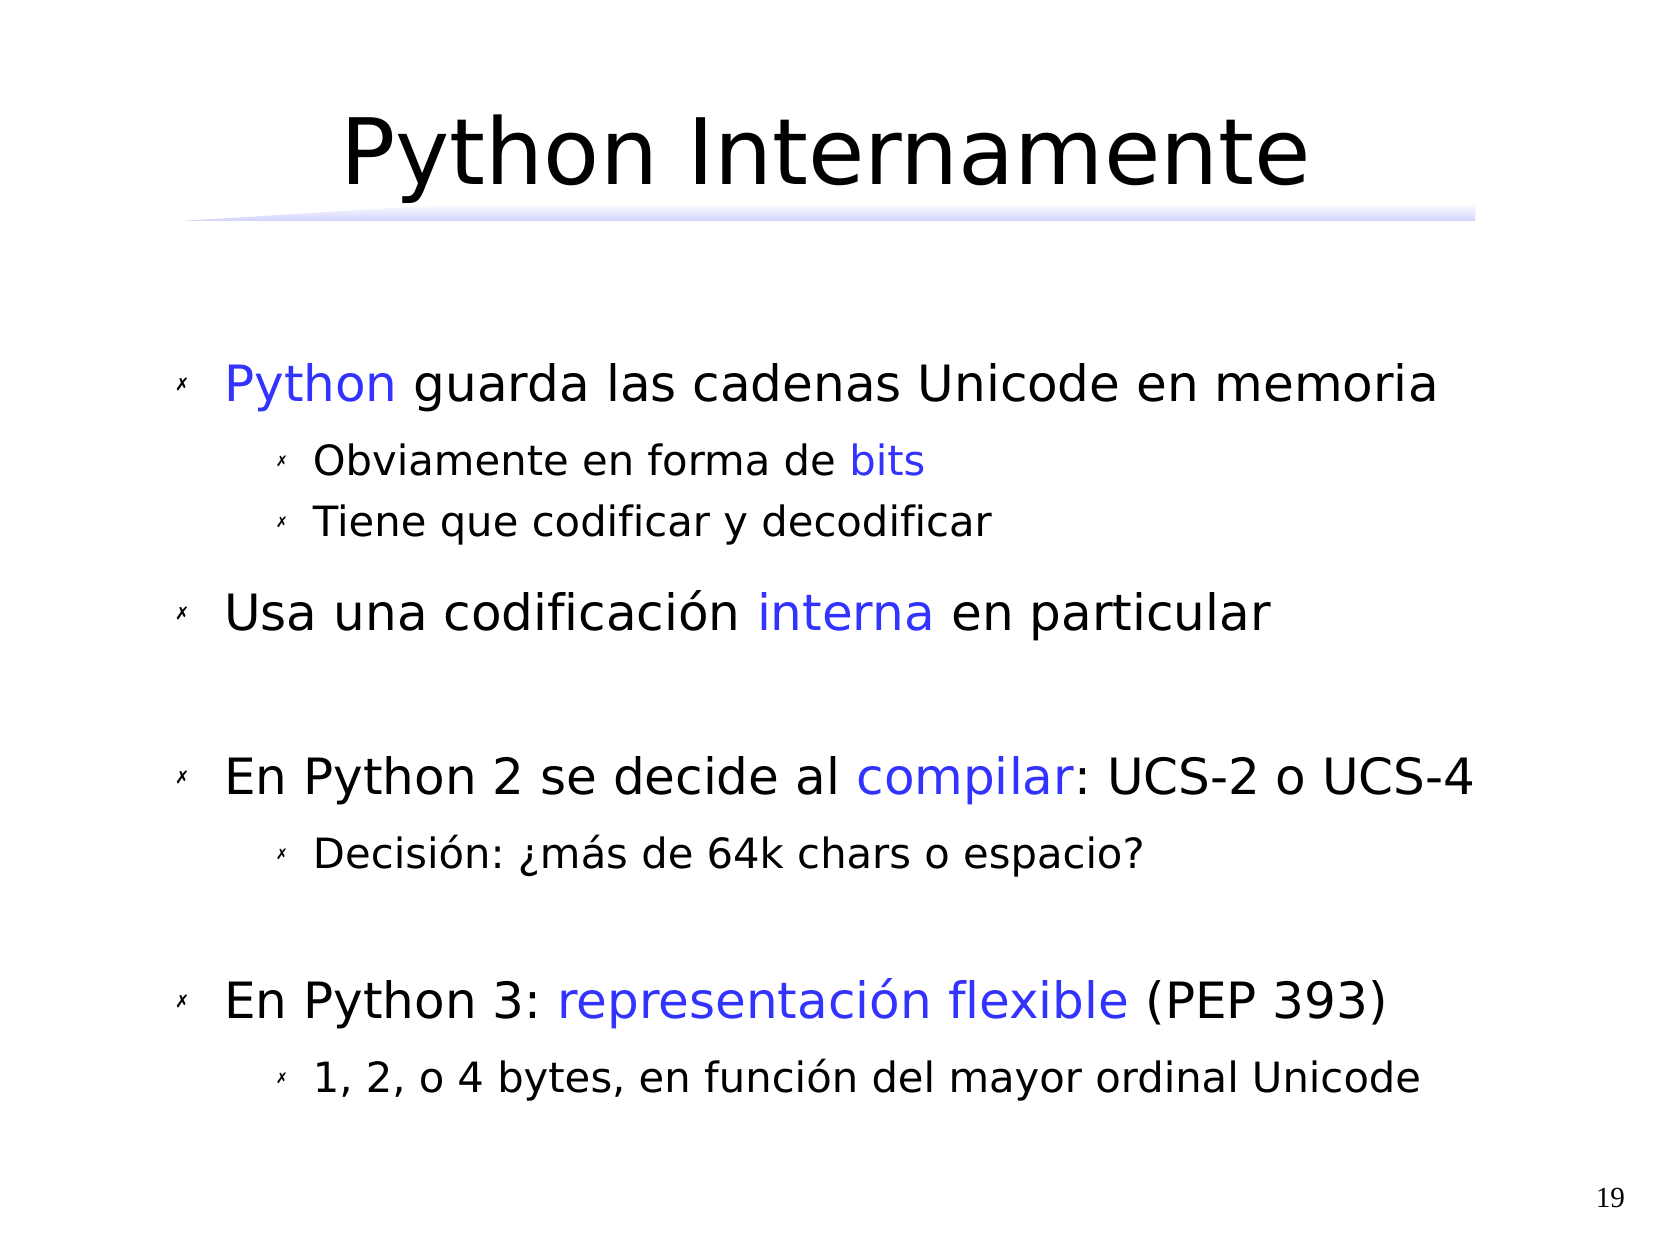

# Python Internamente
Python guarda las cadenas Unicode en memoria
Obviamente en forma de bits
Tiene que codificar y decodificar
Usa una codificación interna en particular
En Python 2 se decide al compilar: UCS-2 o UCS-4
Decisión: ¿más de 64k chars o espacio?
En Python 3: representación flexible (PEP 393)
1, 2, o 4 bytes, en función del mayor ordinal Unicode
19